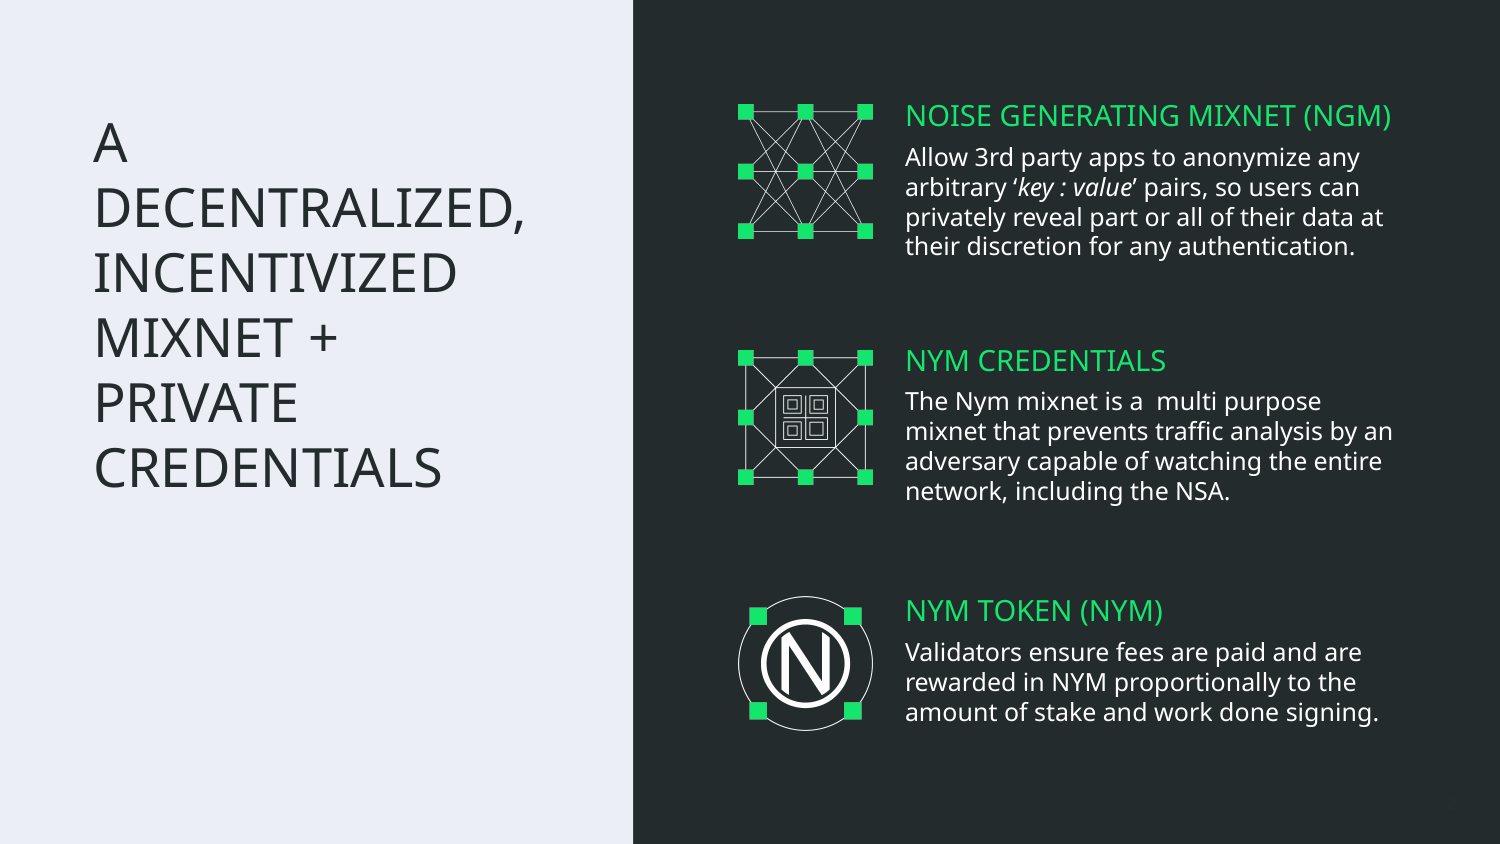

NOISE GENERATING MIXNET (NGM)
A DECENTRALIZED, INCENTIVIZED MIXNET + PRIVATE CREDENTIALS
Allow 3rd party apps to anonymize any arbitrary ‘key : value’ pairs, so users can privately reveal part or all of their data at their discretion for any authentication.
NYM CREDENTIALS
The Nym mixnet is a multi purpose mixnet that prevents traffic analysis by an adversary capable of watching the entire network, including the NSA.
NYM TOKEN (NYM)
Validators ensure fees are paid and are rewarded in NYM proportionally to the amount of stake and work done signing.